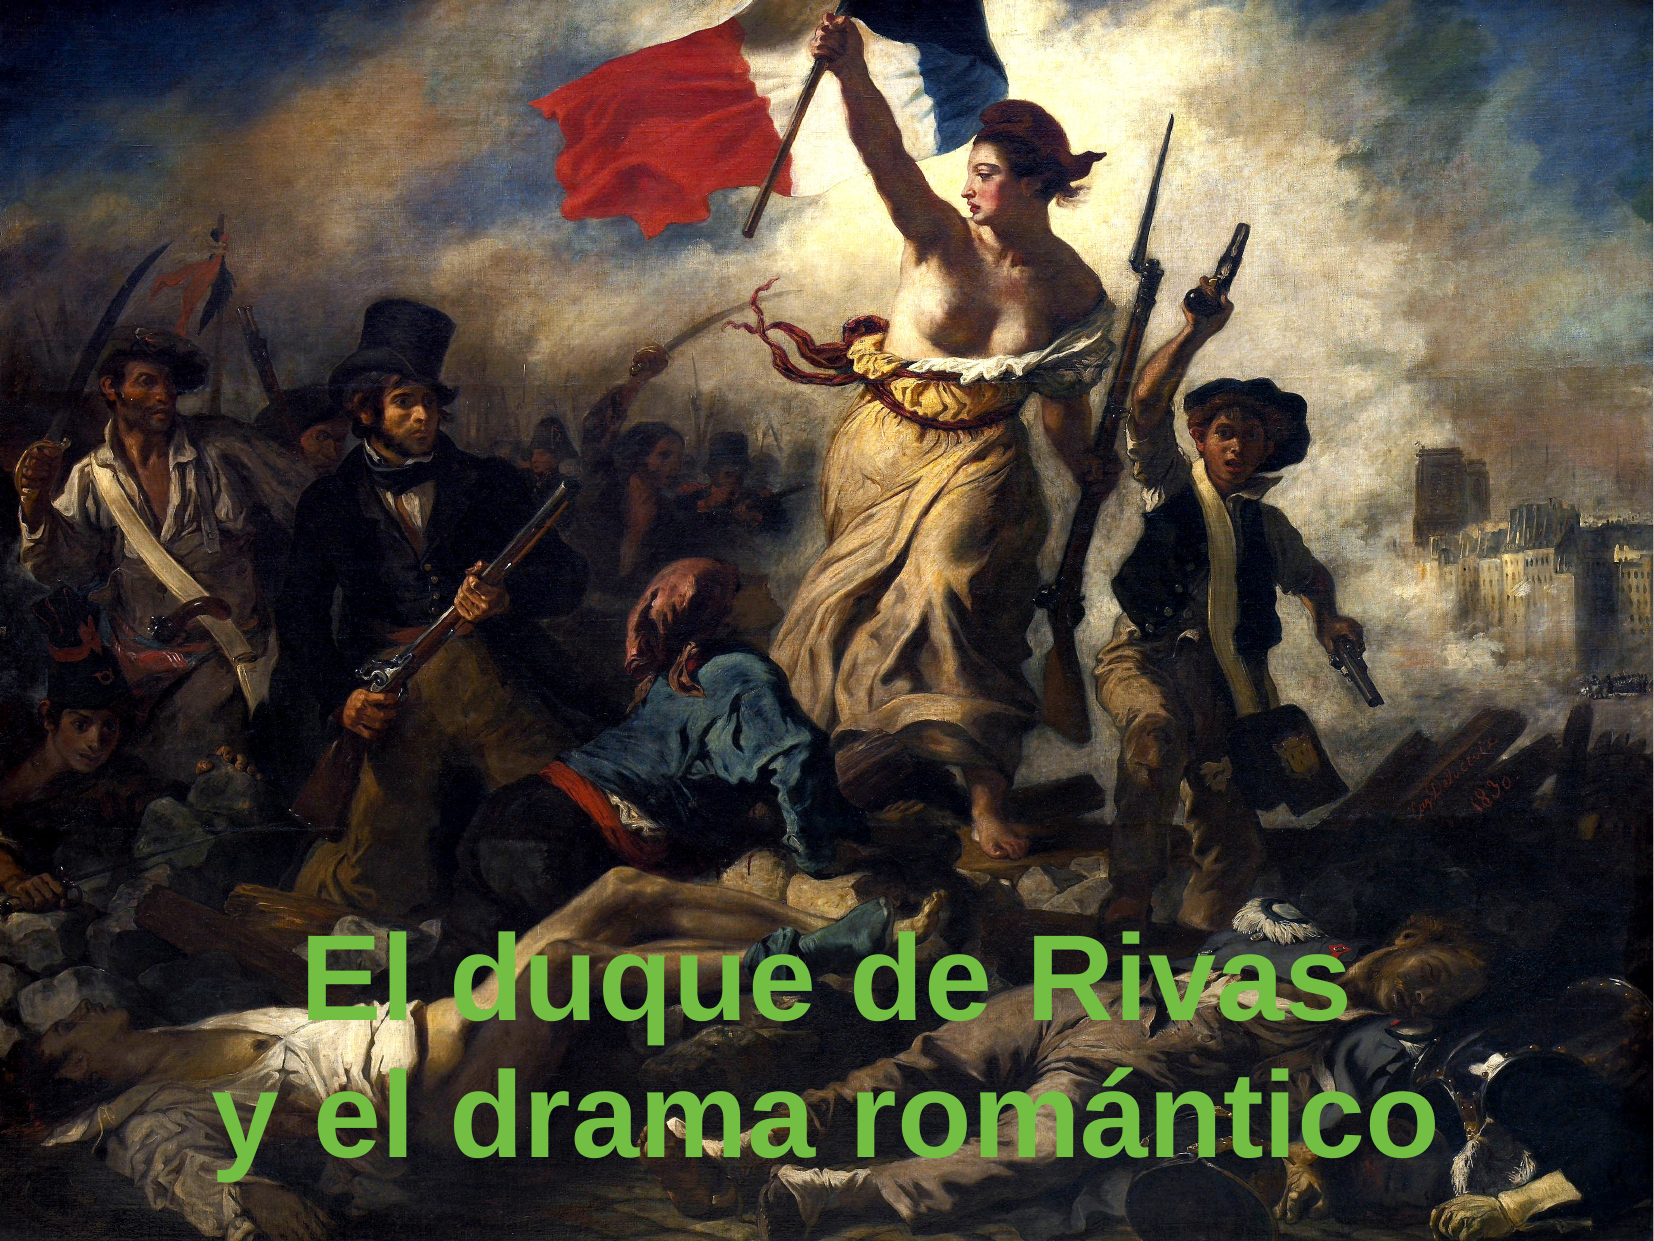

# El duque de Rivas y el drama romántico